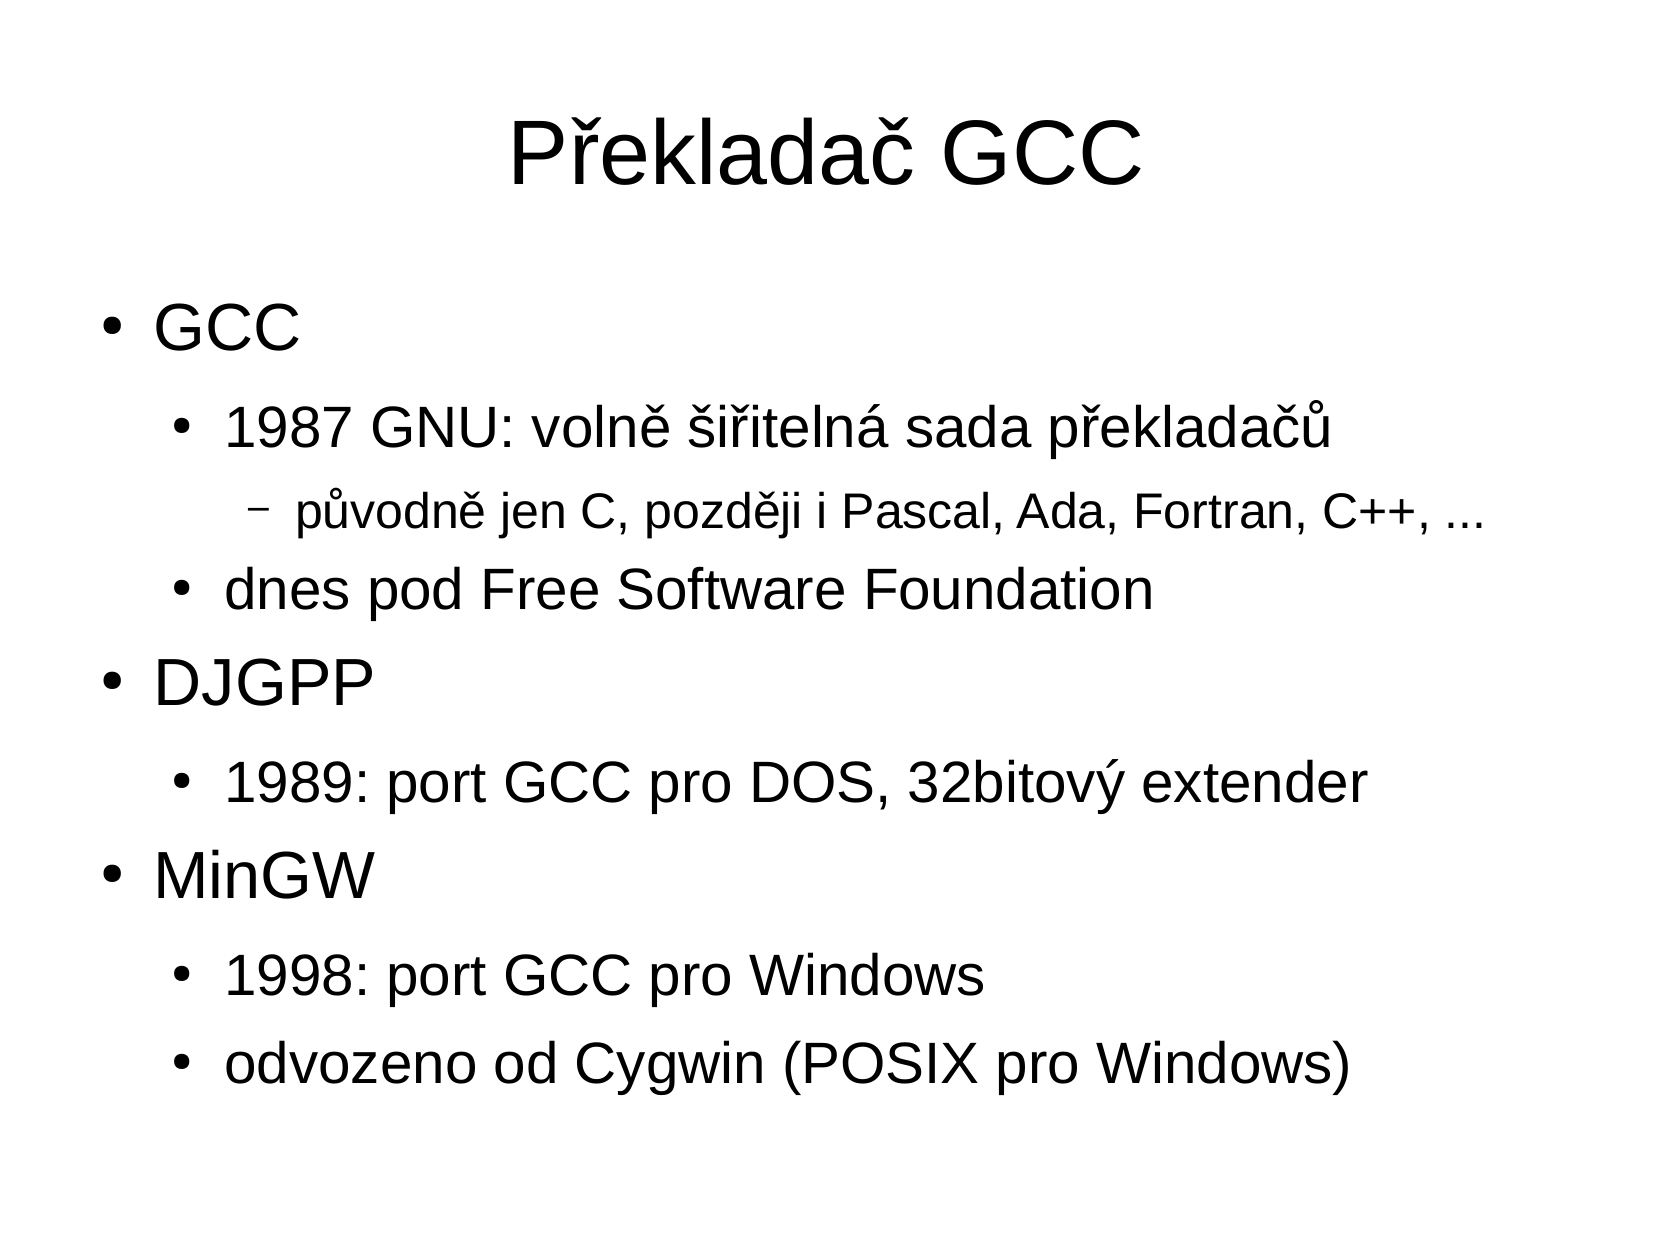

# Překladač GCC
GCC
1987 GNU: volně šiřitelná sada překladačů
původně jen C, později i Pascal, Ada, Fortran, C++, ...
dnes pod Free Software Foundation
DJGPP
1989: port GCC pro DOS, 32bitový extender
MinGW
1998: port GCC pro Windows
odvozeno od Cygwin (POSIX pro Windows)